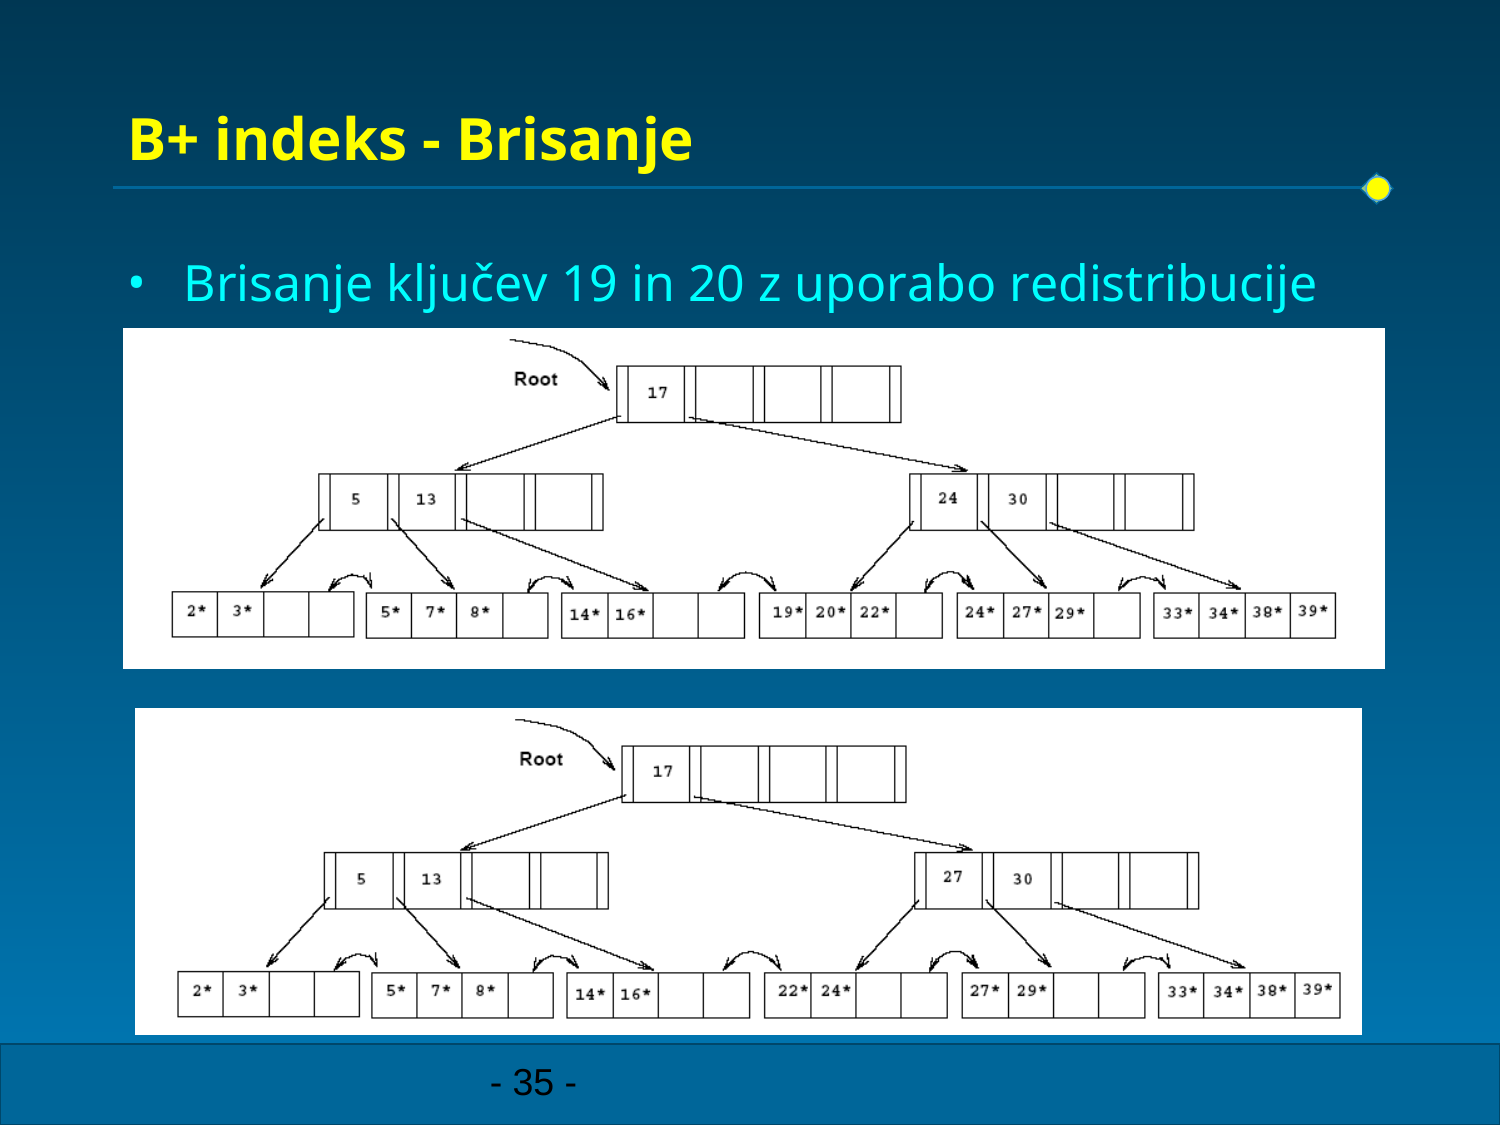

# B+ indeks - Brisanje
Brisanje ključev 19 in 20 z uporabo redistribucije